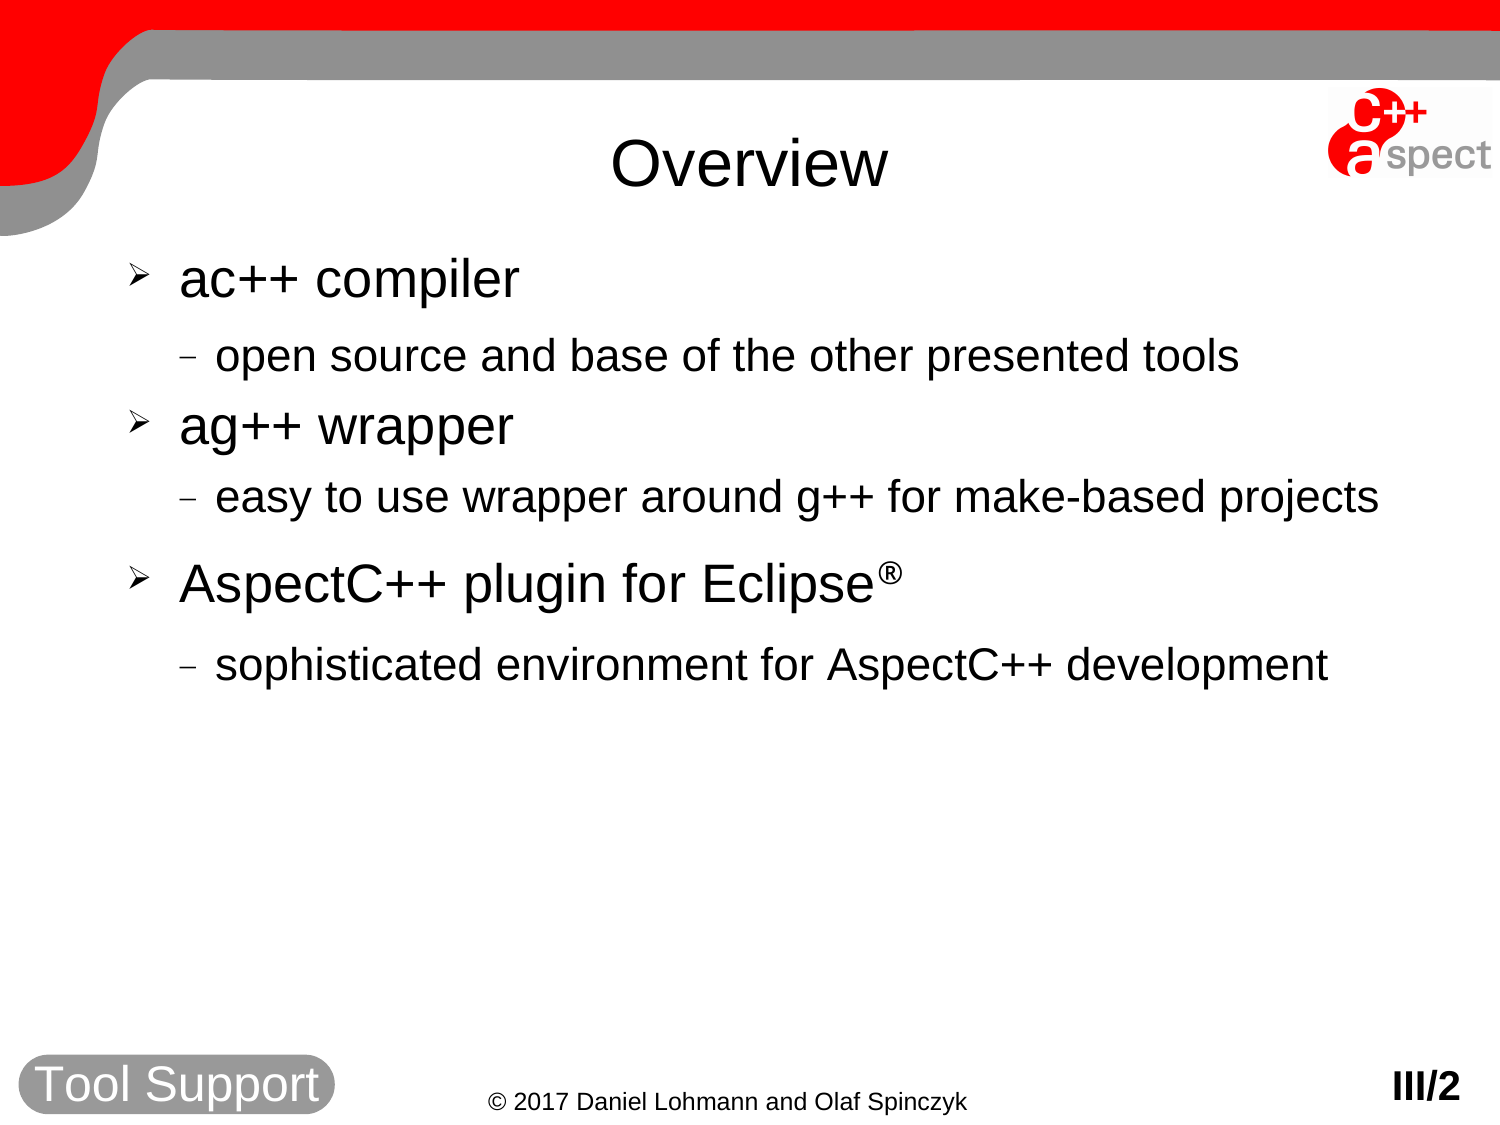

# Overview
ac++ compiler
open source and base of the other presented tools
ag++ wrapper
easy to use wrapper around g++ for make-based projects
AspectC++ plugin for Eclipse®
sophisticated environment for AspectC++ development